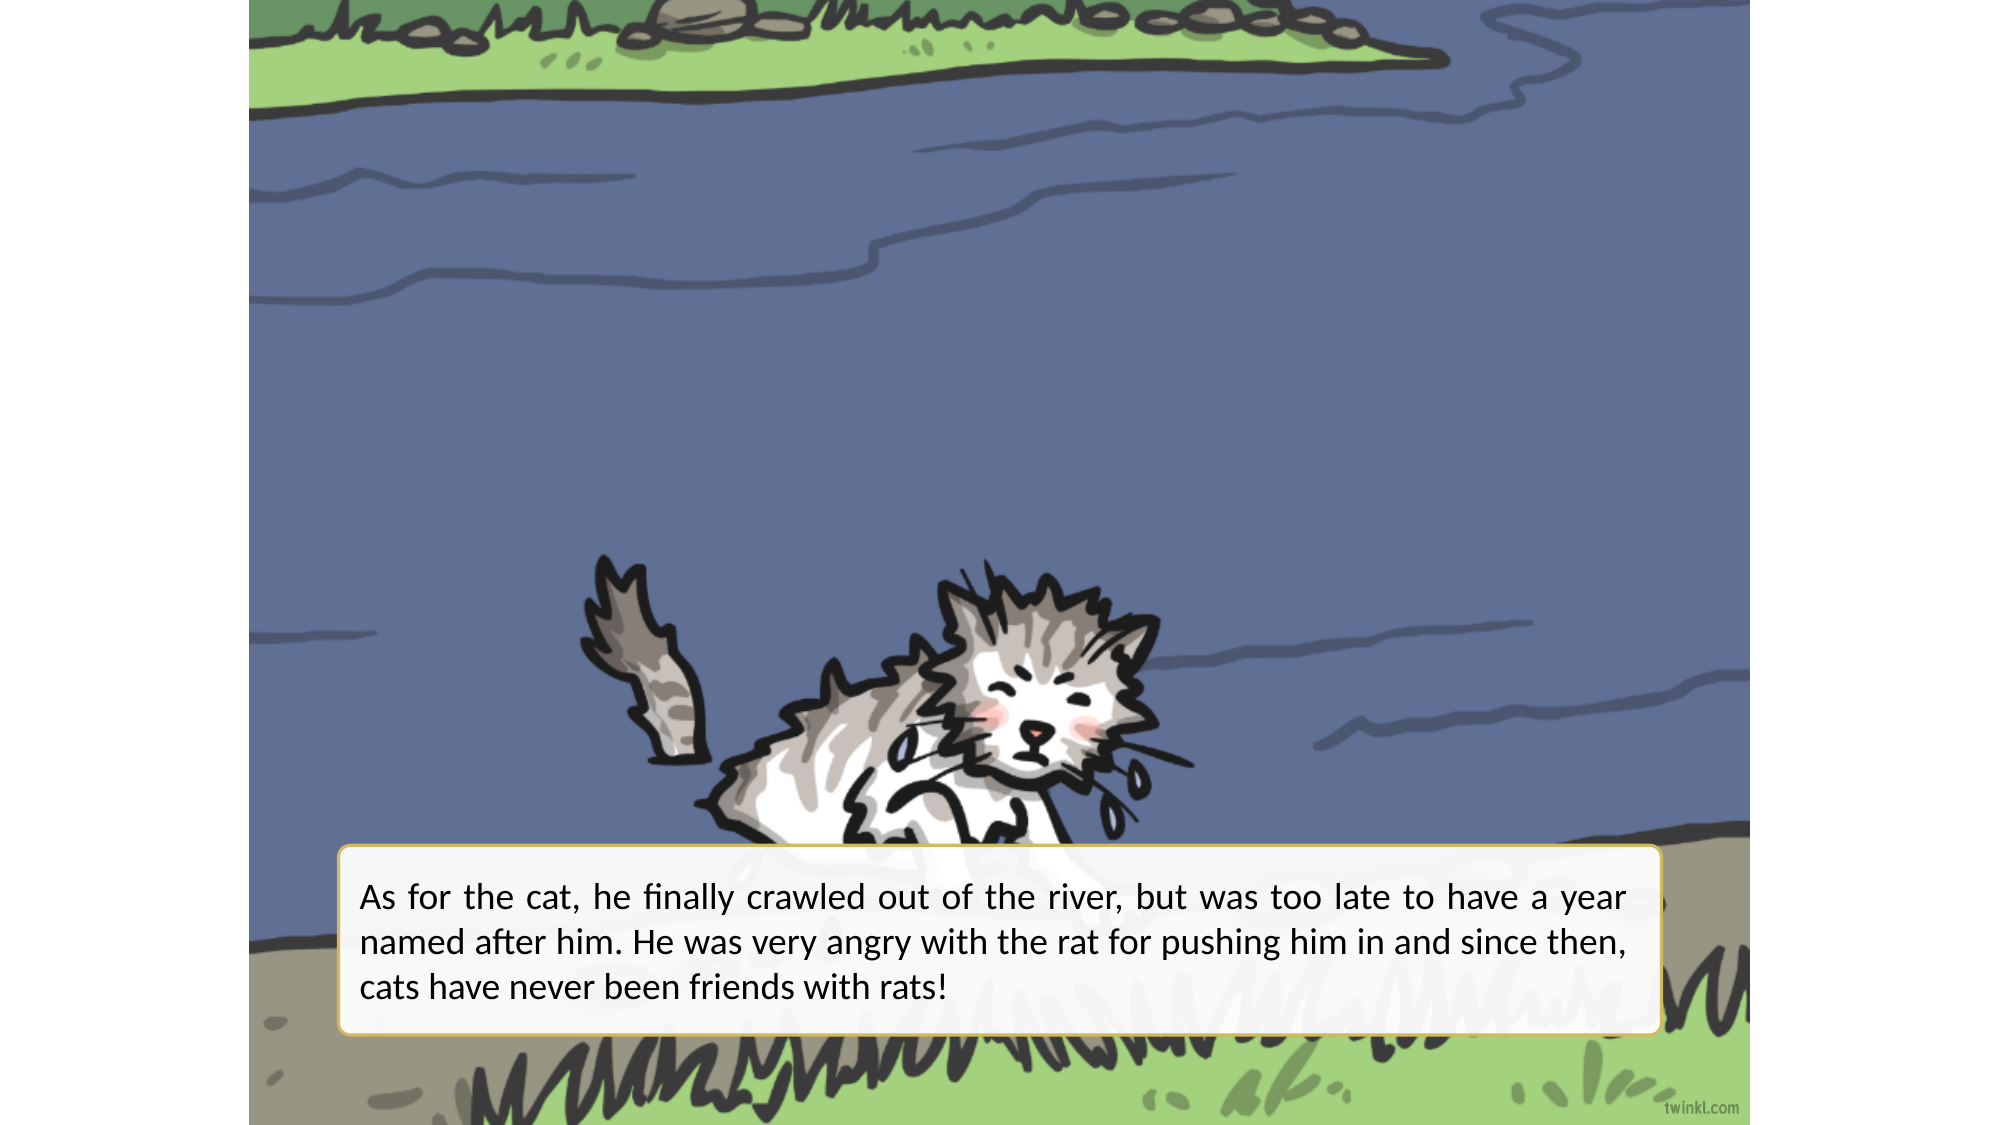

As for the cat, he finally crawled out of the river, but was too late to have a year named after him. He was very angry with the rat for pushing him in and since then, cats have never been friends with rats!